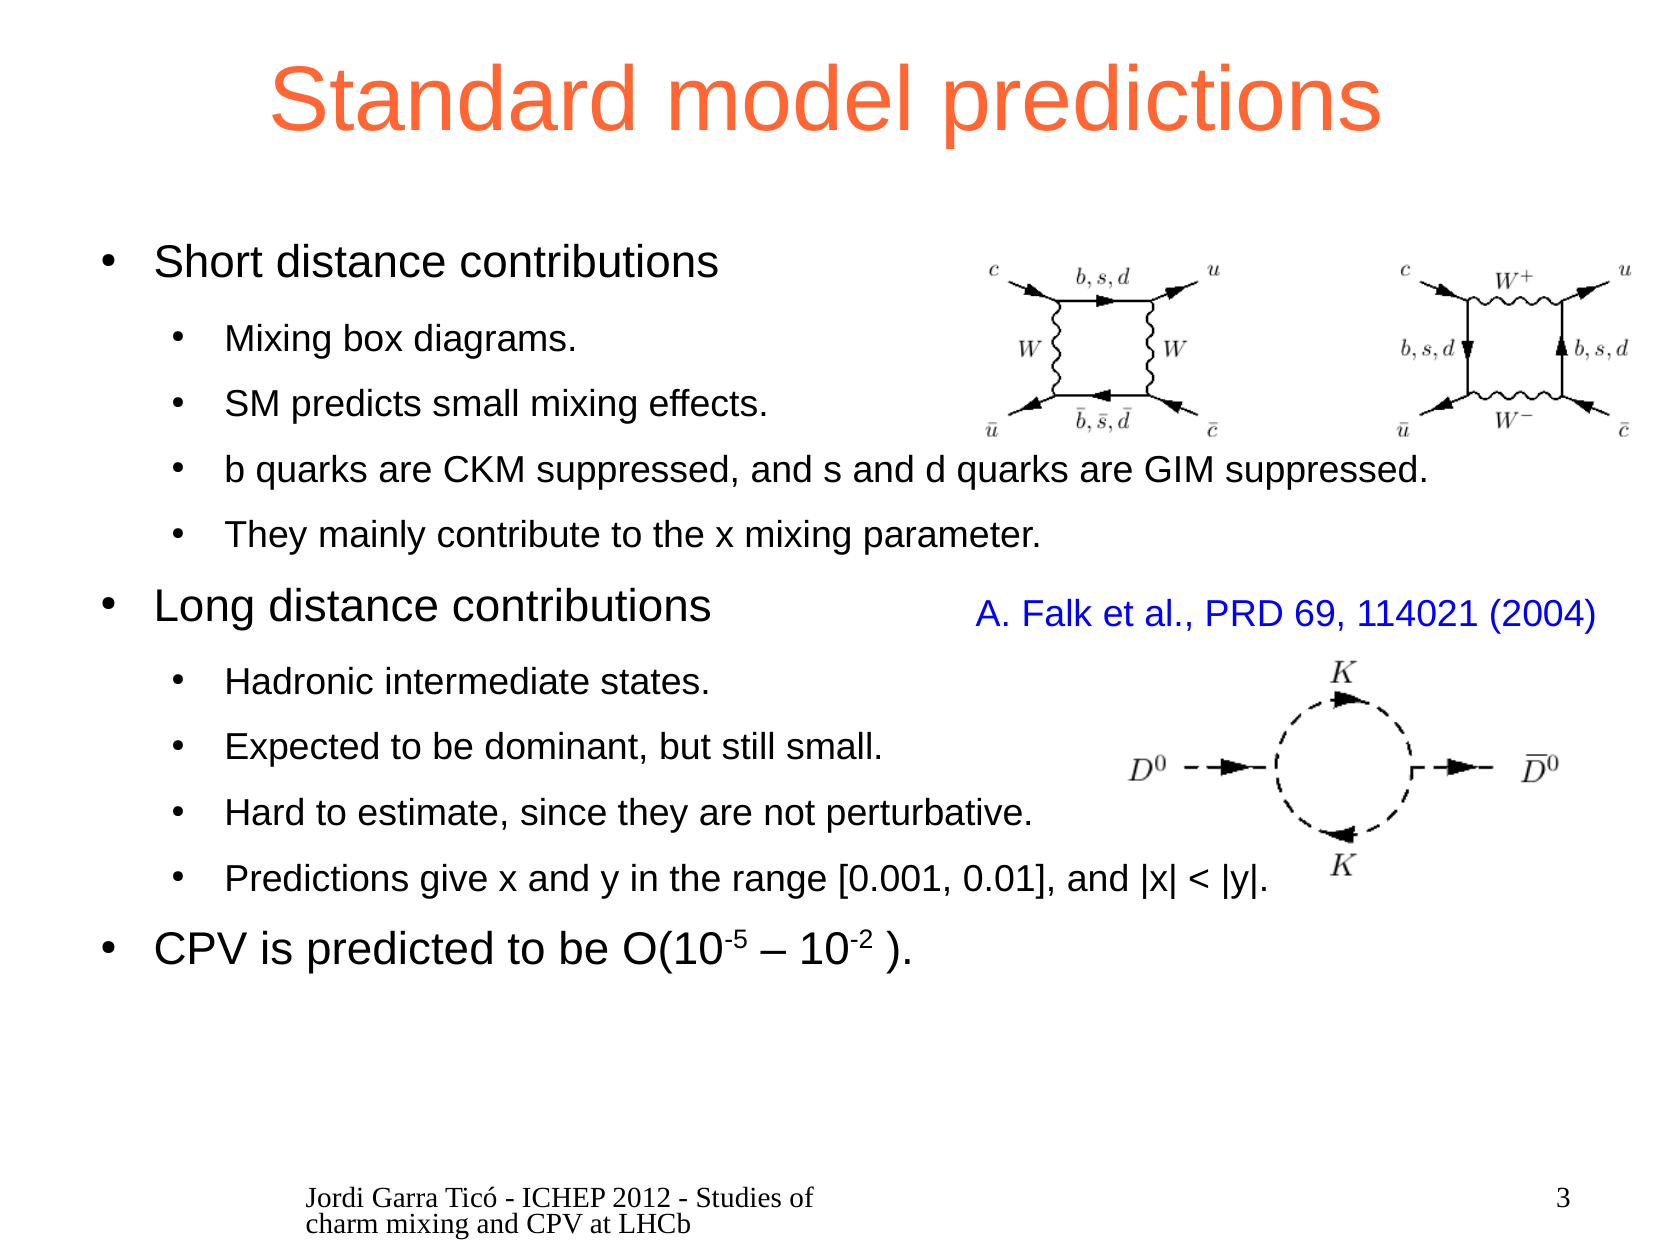

# Standard model predictions
Short distance contributions
Mixing box diagrams.
SM predicts small mixing effects.
b quarks are CKM suppressed, and s and d quarks are GIM suppressed.
They mainly contribute to the x mixing parameter.
Long distance contributions
Hadronic intermediate states.
Expected to be dominant, but still small.
Hard to estimate, since they are not perturbative.
Predictions give x and y in the range [0.001, 0.01], and |x| < |y|.
CPV is predicted to be O(10-5 – 10-2 ).
A. Falk et al., PRD 69, 114021 (2004)
Jordi Garra Ticó - ICHEP 2012 - Studies of charm mixing and CPV at LHCb
3